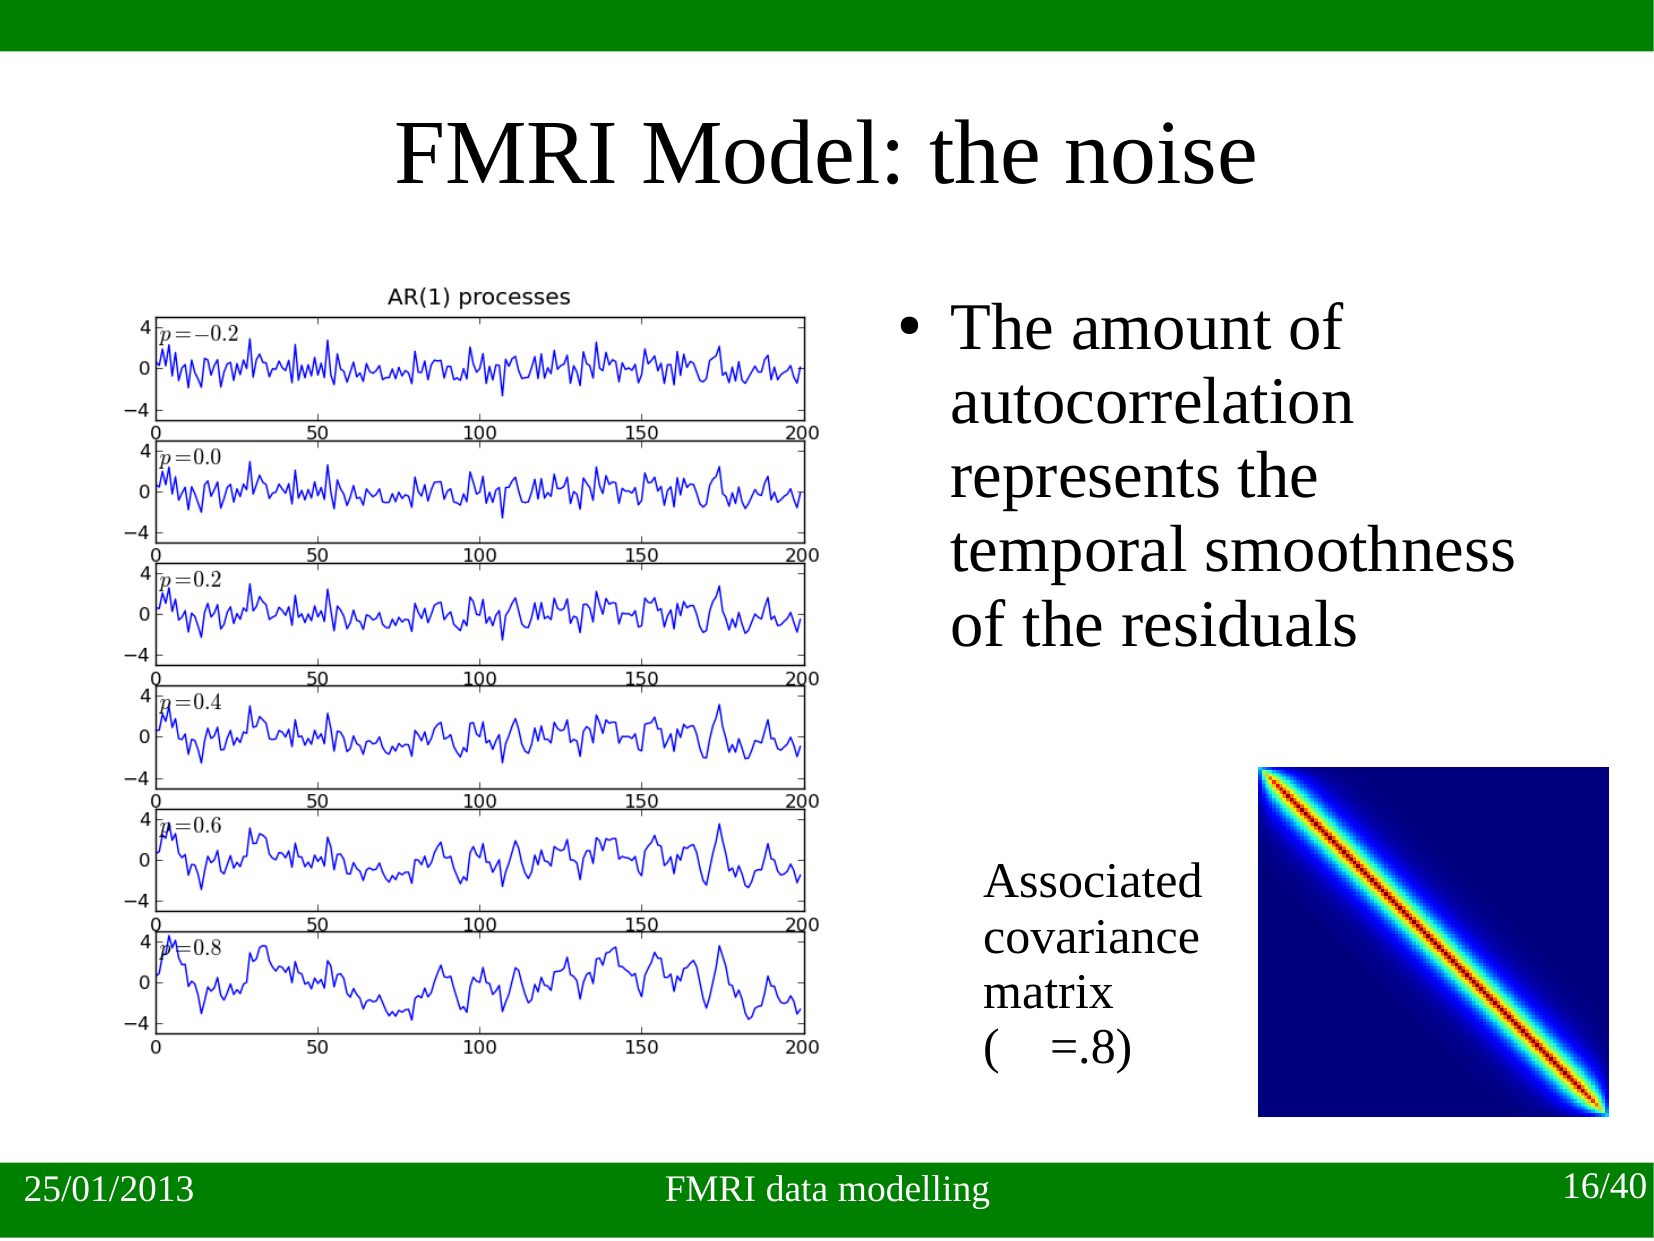

# FMRI Model: the noise
The amount of autocorrelation represents the temporal smoothness of the residuals
Associated covariance matrix
(=.8)
16